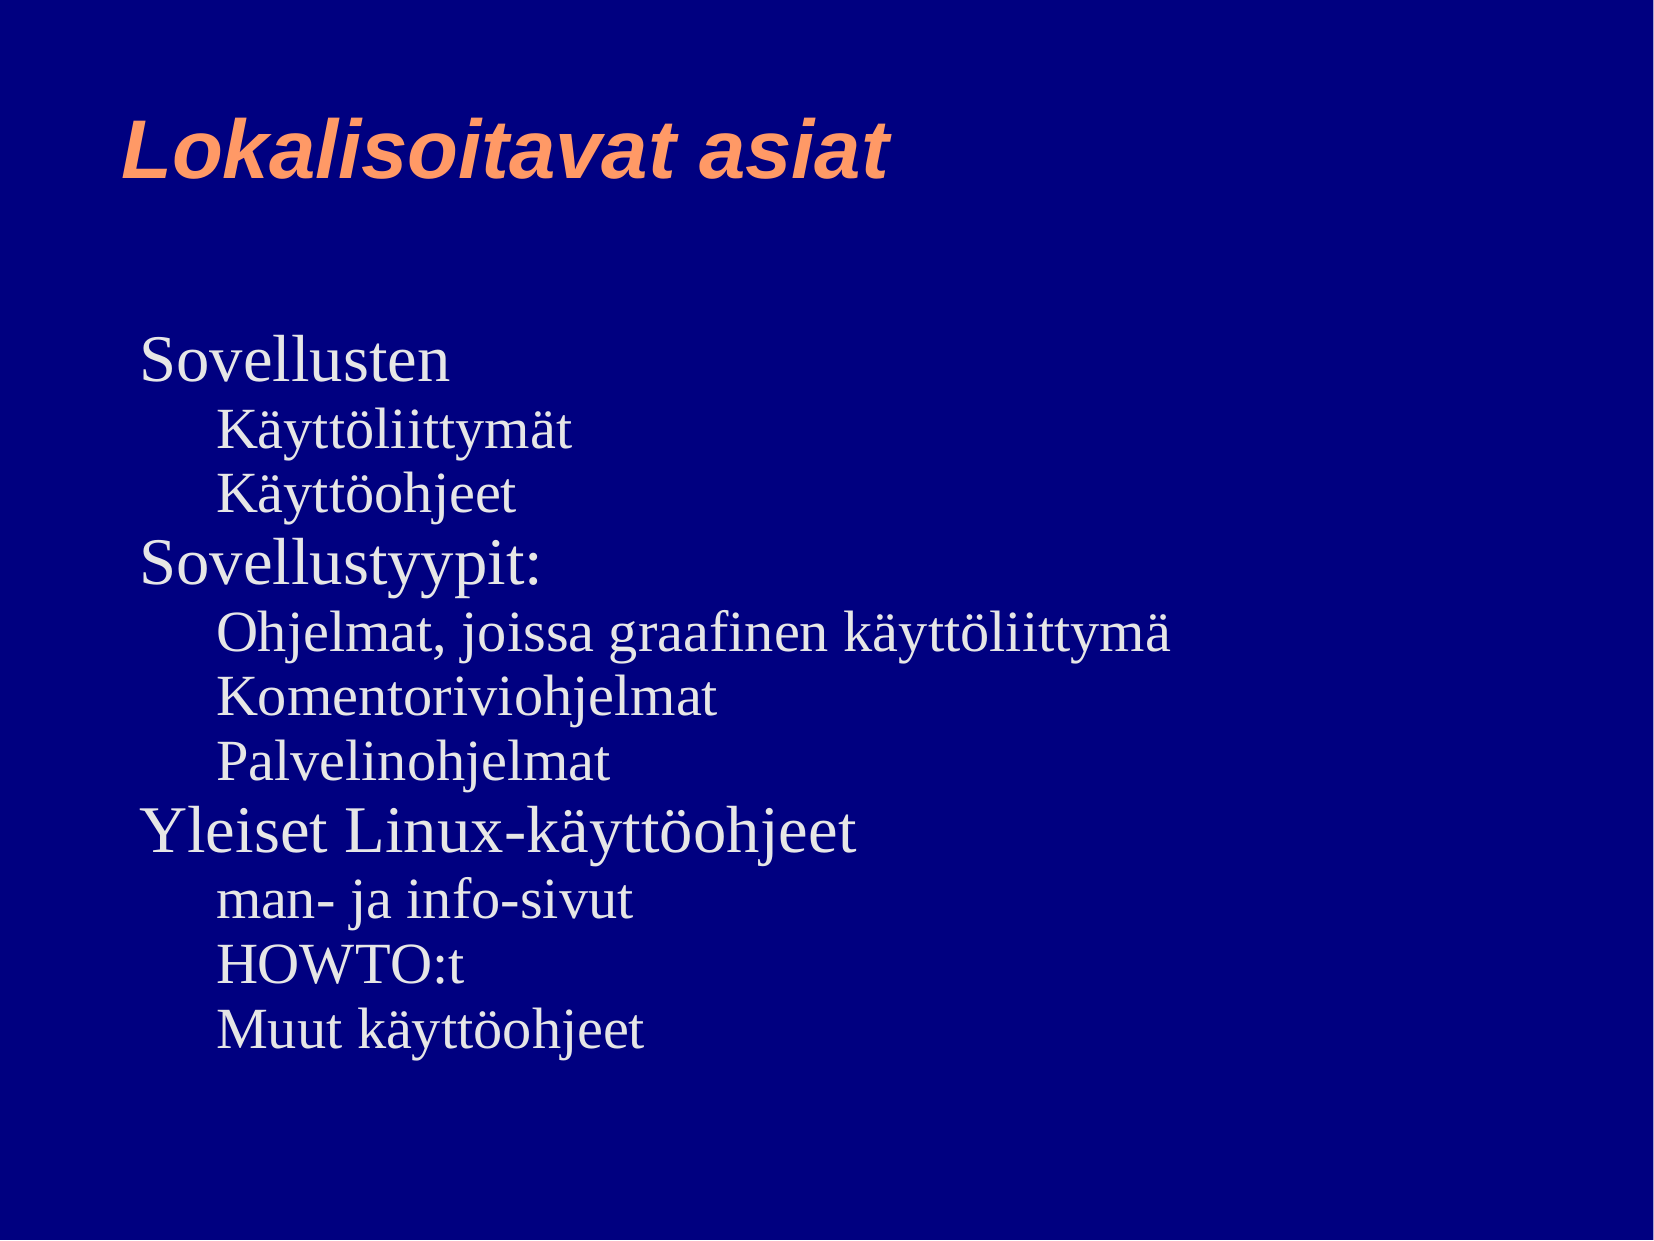

# Lokalisoitavat asiat
Sovellusten
Käyttöliittymät
Käyttöohjeet
Sovellustyypit:
Ohjelmat, joissa graafinen käyttöliittymä
Komentoriviohjelmat
Palvelinohjelmat
Yleiset Linux-käyttöohjeet
man- ja info-sivut
HOWTO:t
Muut käyttöohjeet